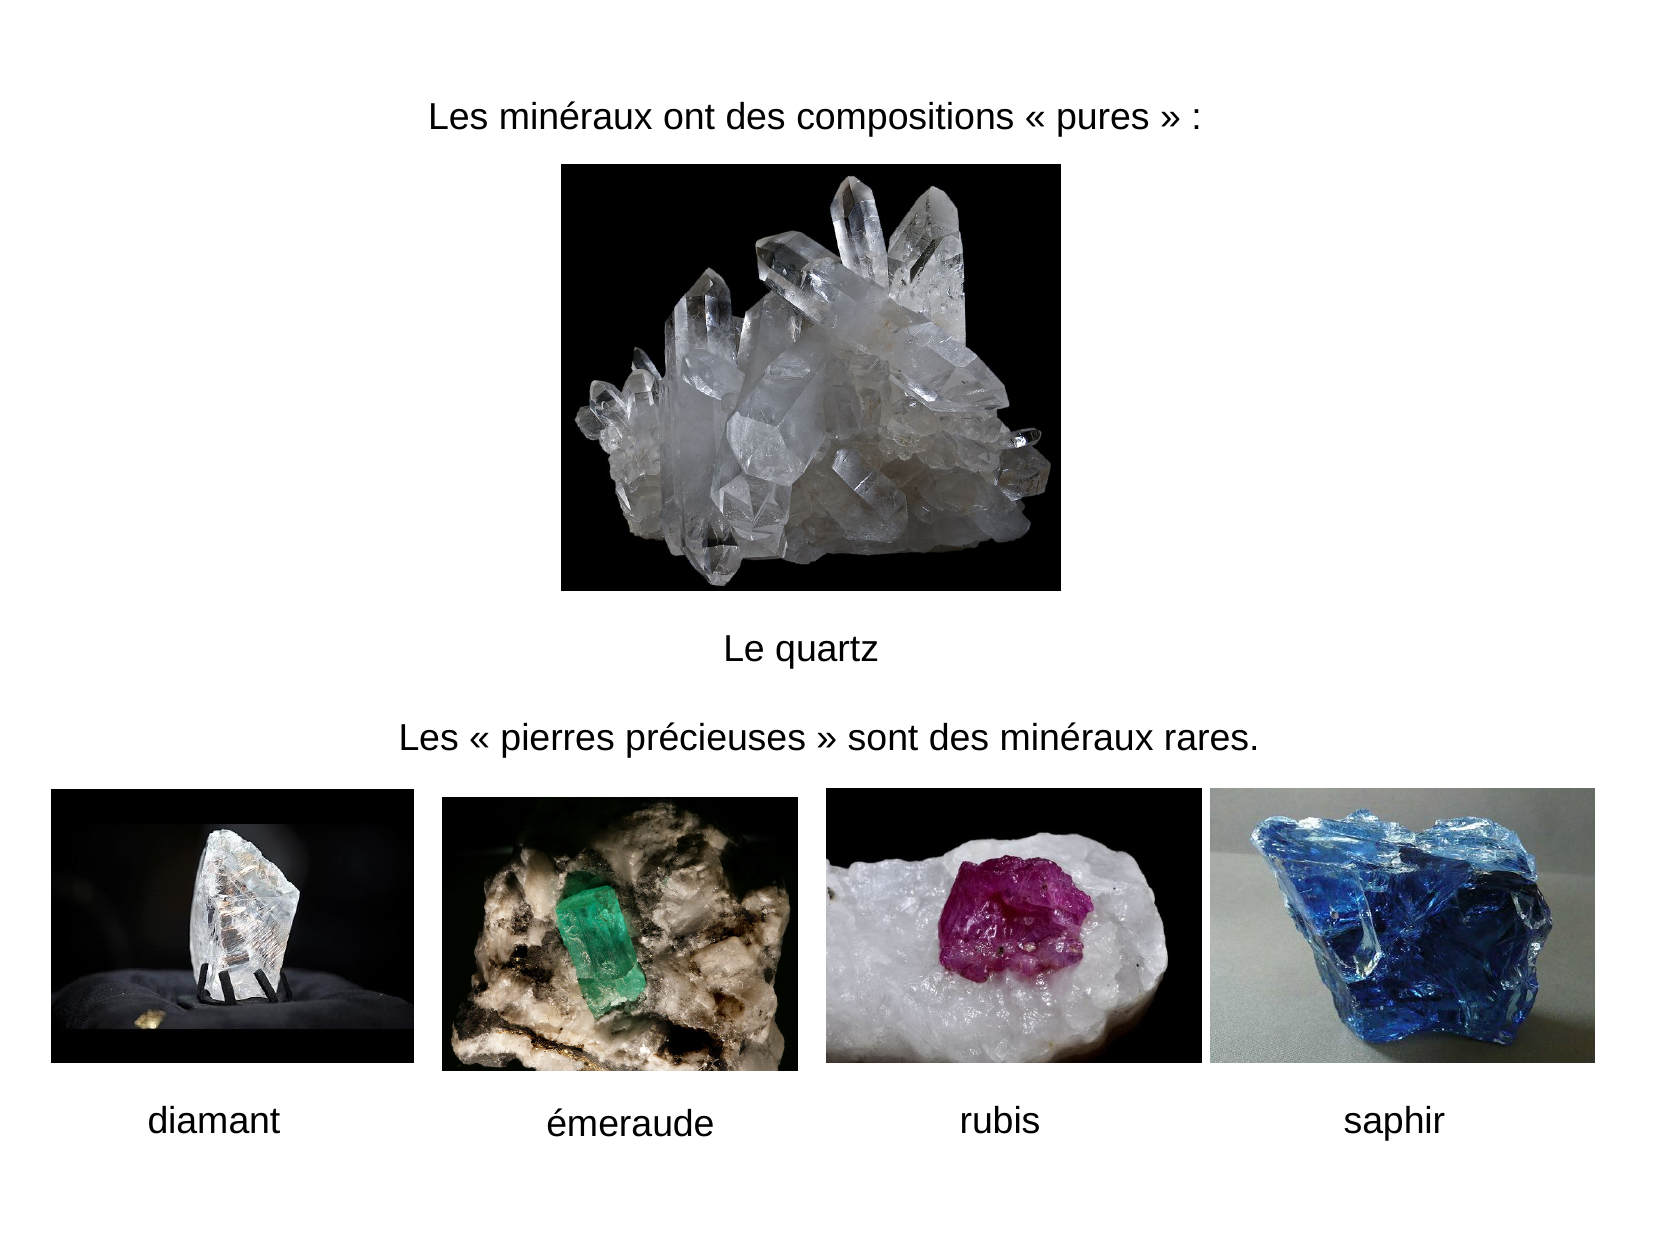

Les minéraux ont des compositions « pures » :
Le quartz
Les « pierres précieuses » sont des minéraux rares.
diamant
rubis
saphir
émeraude